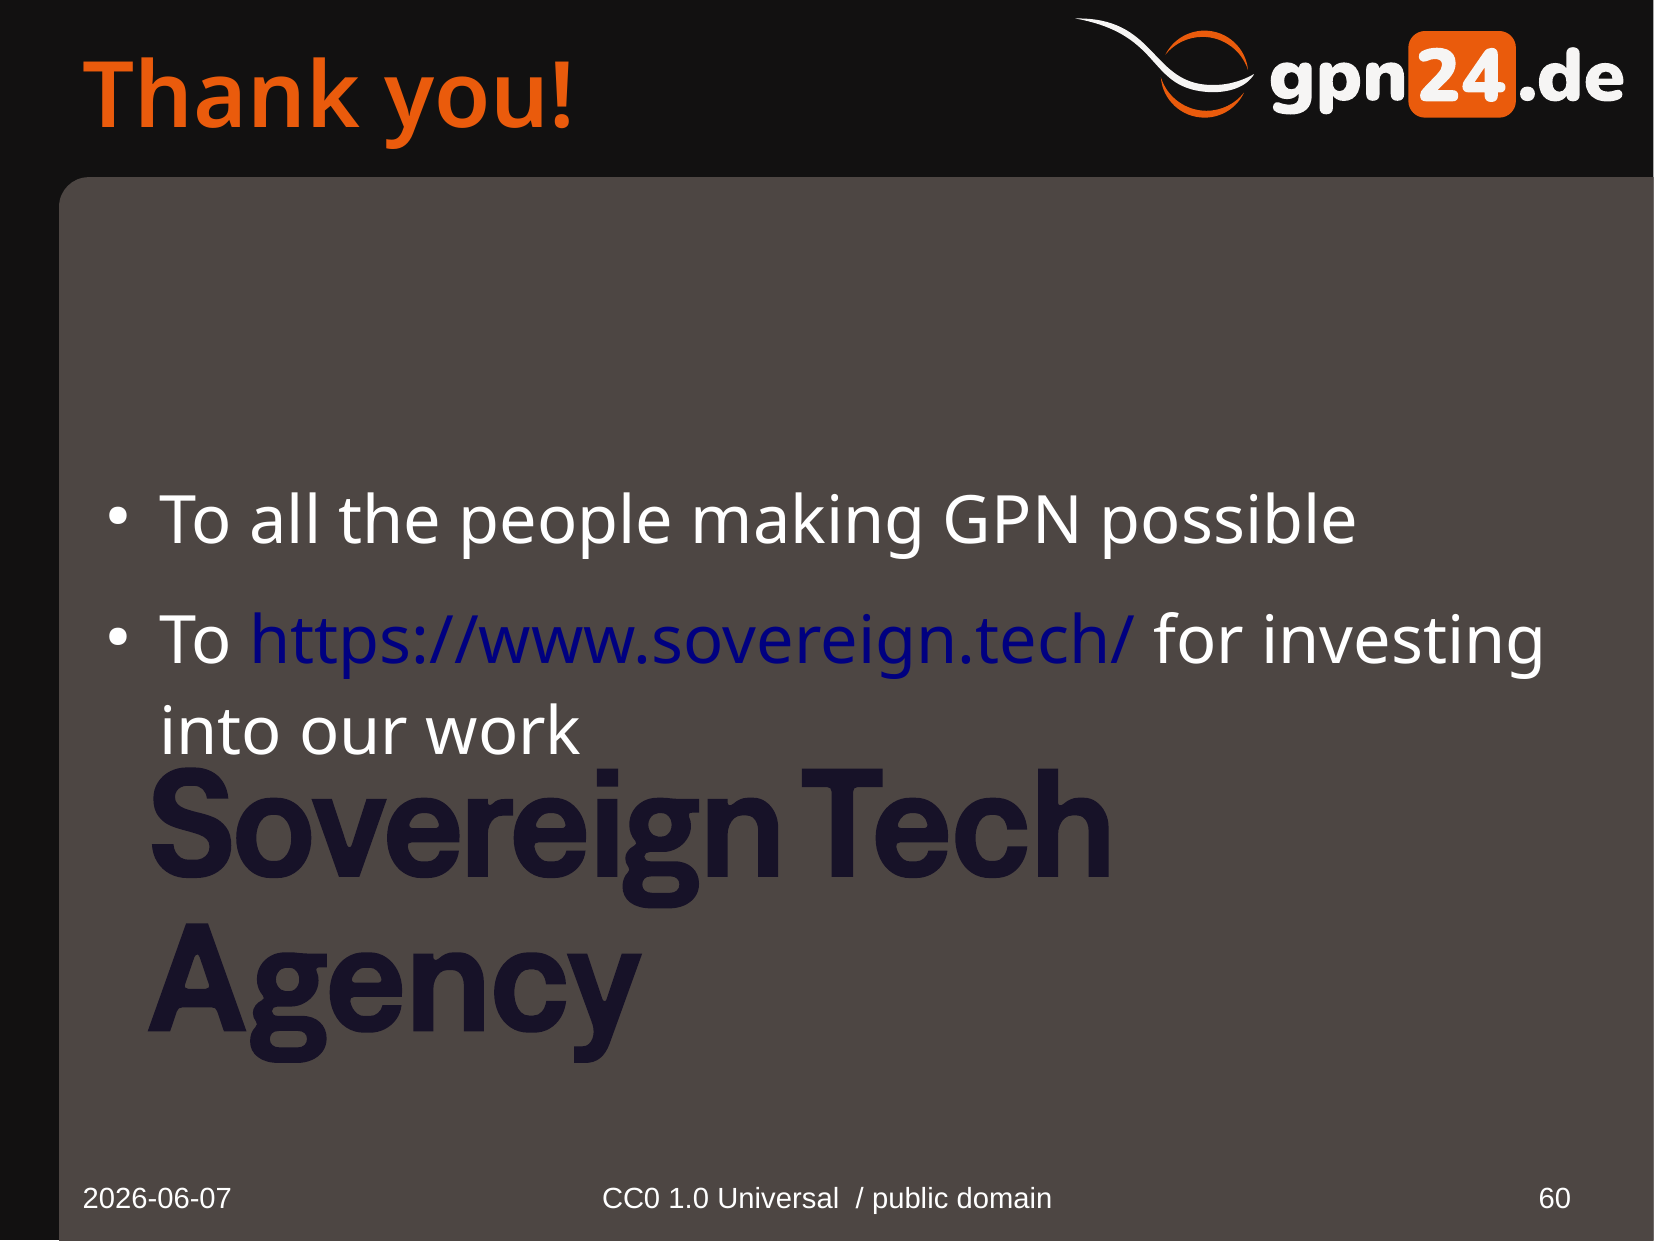

# Thank you!
To all the people making GPN possible
To https://www.sovereign.tech/ for investing into our work